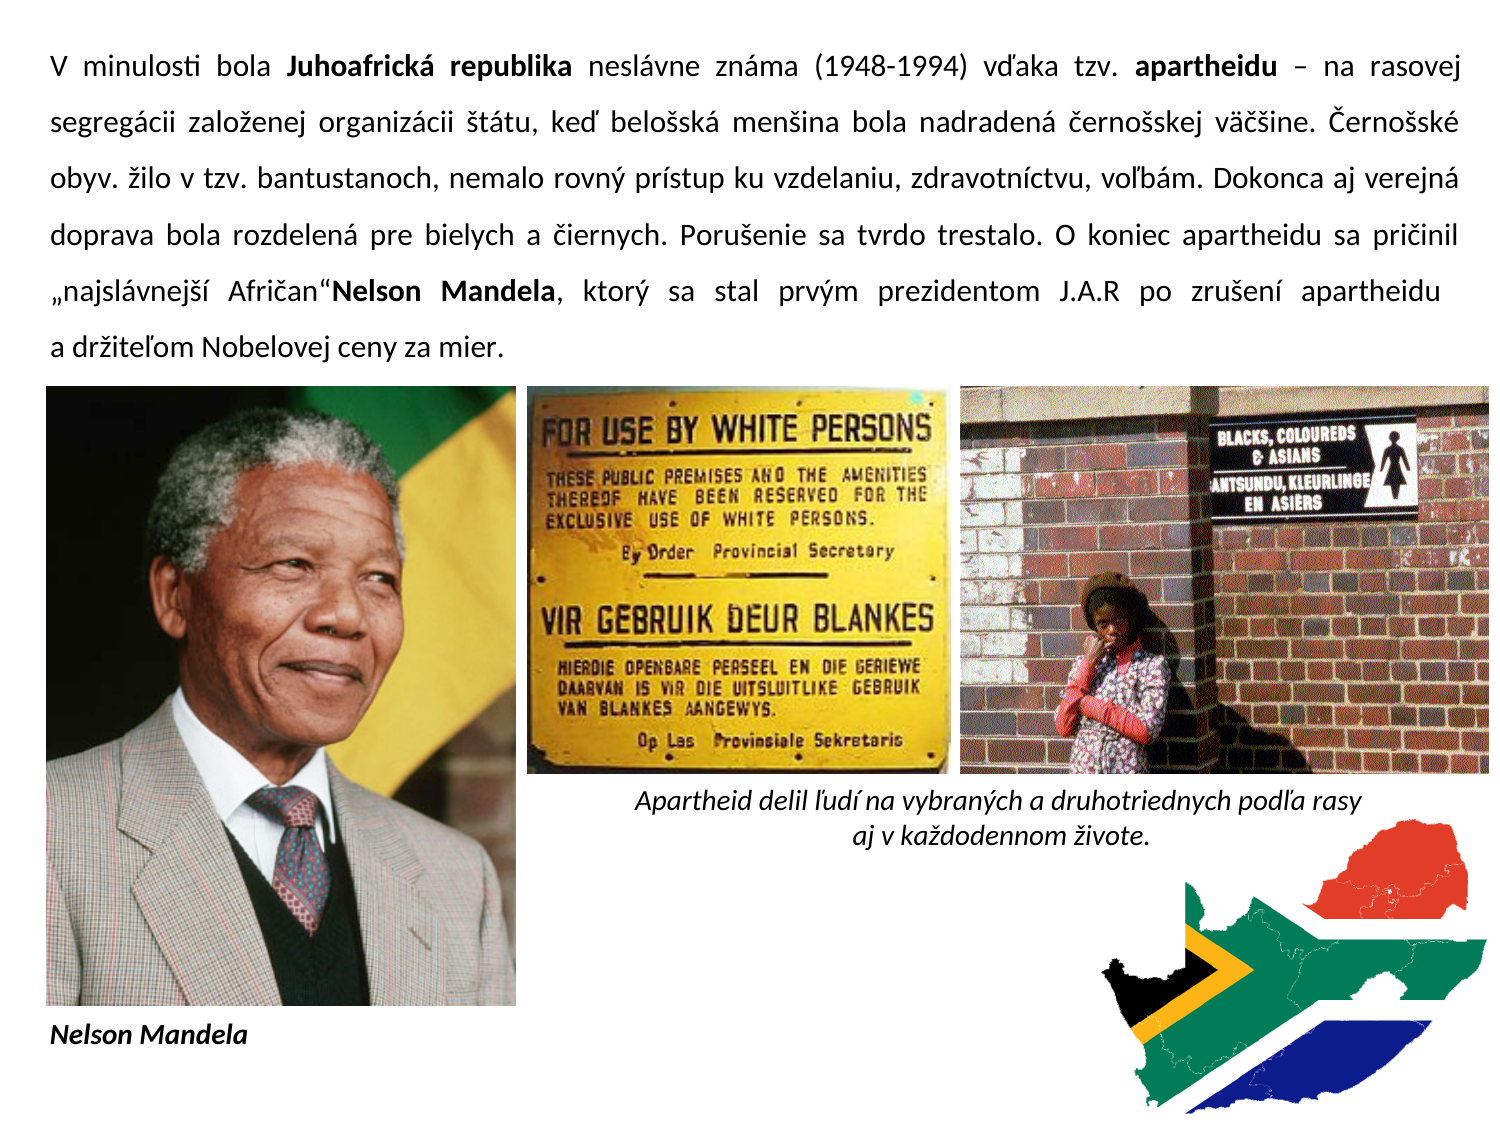

V minulosti bola Juhoafrická republika neslávne známa (1948-1994) vďaka tzv. apartheidu – na rasovej segregácii založenej organizácii štátu, keď belošská menšina bola nadradená černošskej väčšine. Černošské obyv. žilo v tzv. bantustanoch, nemalo rovný prístup ku vzdelaniu, zdravotníctvu, voľbám. Dokonca aj verejná doprava bola rozdelená pre bielych a čiernych. Porušenie sa tvrdo trestalo. O koniec apartheidu sa pričinil „najslávnejší Afričan“Nelson Mandela, ktorý sa stal prvým prezidentom J.A.R po zrušení apartheidu
a držiteľom Nobelovej ceny za mier.
Apartheid delil ľudí na vybraných a druhotriednych podľa rasy
aj v každodennom živote.
Nelson Mandela